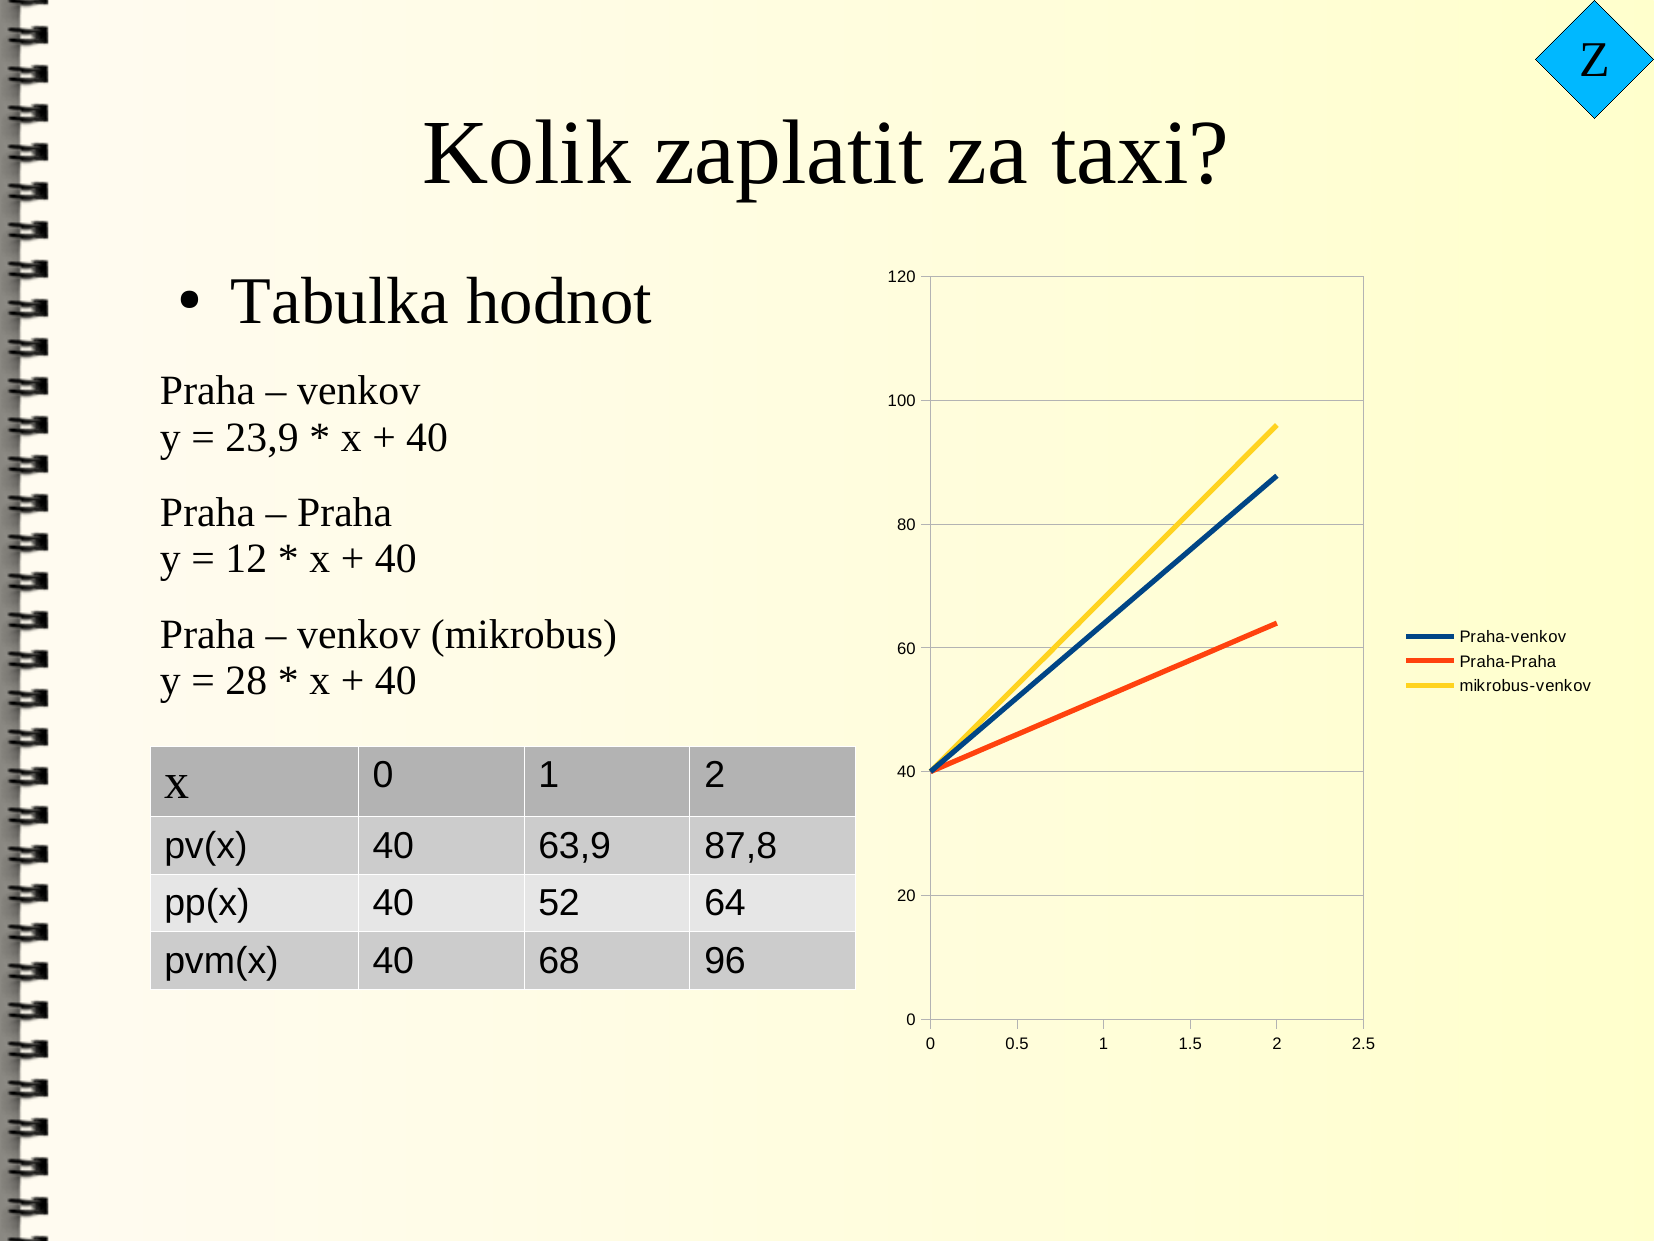

Z
# Kolik zaplatit za taxi?
### Chart
| Category | Praha-venkov | Praha-Praha | mikrobus-venkov |
|---|---|---|---|Tabulka hodnot
Praha – venkov
y = 23,9 * x + 40
Praha – Praha
y = 12 * x + 40
Praha – venkov (mikrobus)
y = 28 * x + 40
| x | 0 | 1 | 2 |
| --- | --- | --- | --- |
| pv(x) | 40 | 63,9 | 87,8 |
| pp(x) | 40 | 52 | 64 |
| pvm(x) | 40 | 68 | 96 |